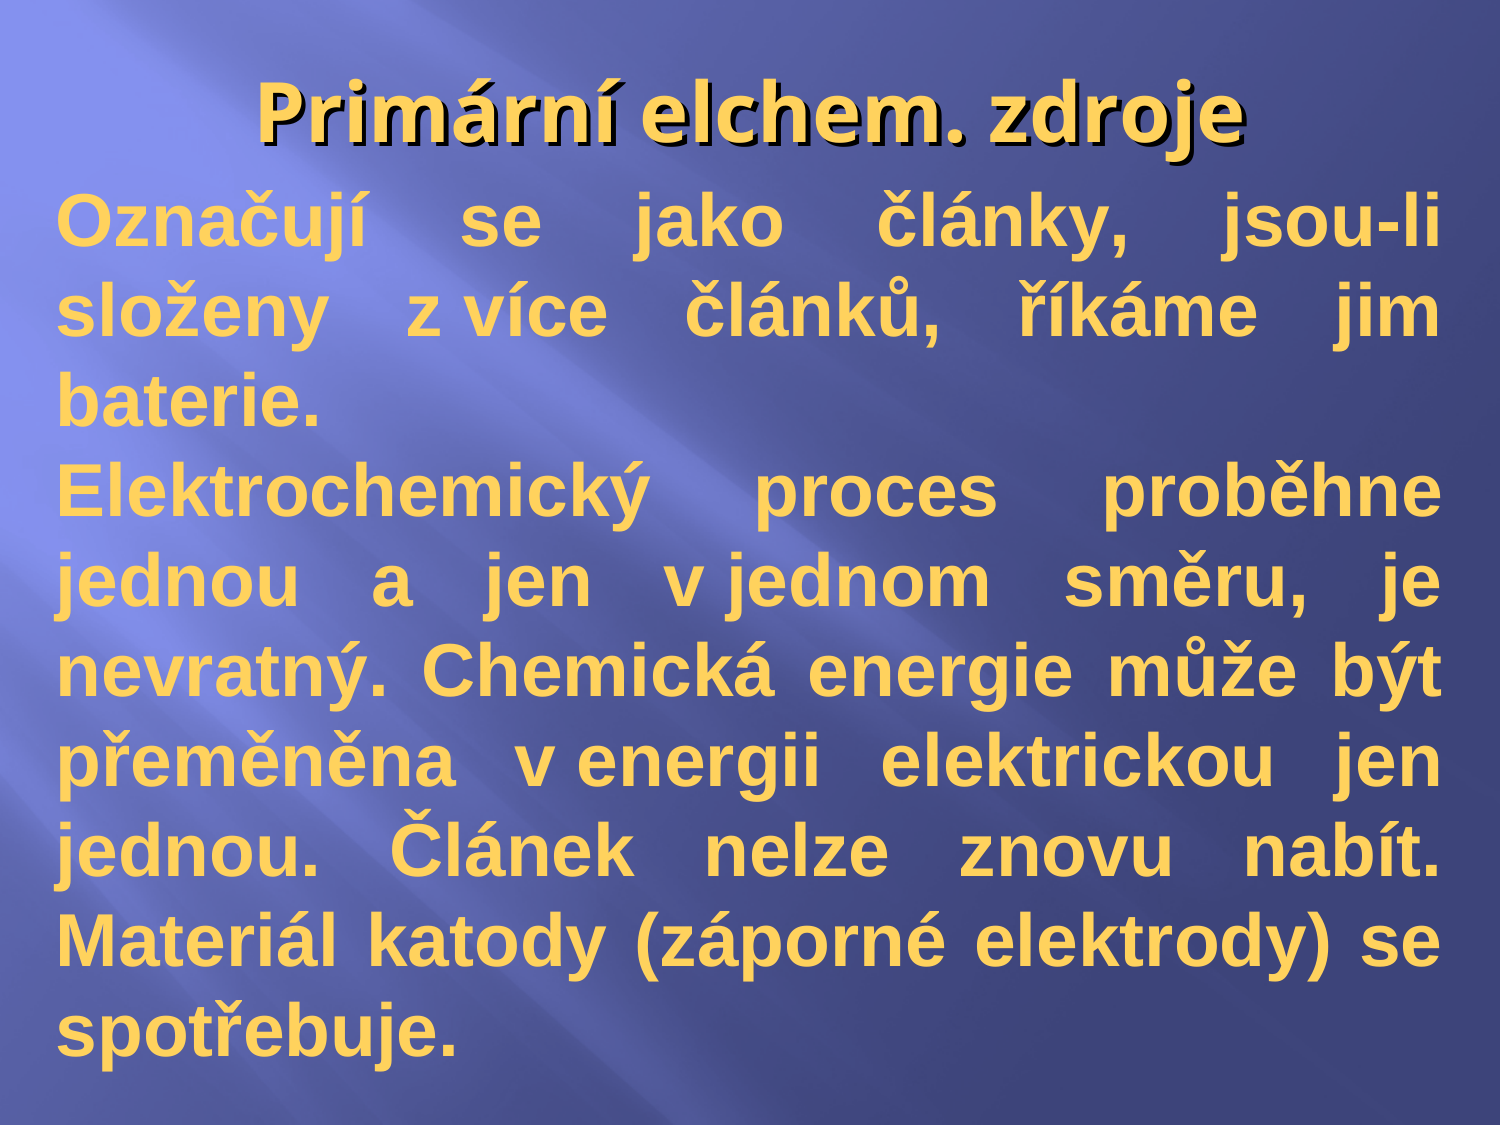

# Primární elchem. zdroje
Označují se jako články, jsou-li složeny z více článků, říkáme jim baterie.
Elektrochemický proces proběhne jednou a jen v jednom směru, je nevratný. Chemická energie může být přeměněna v energii elektrickou jen jednou. Článek nelze znovu nabít. Materiál katody (záporné elektrody) se spotřebuje.